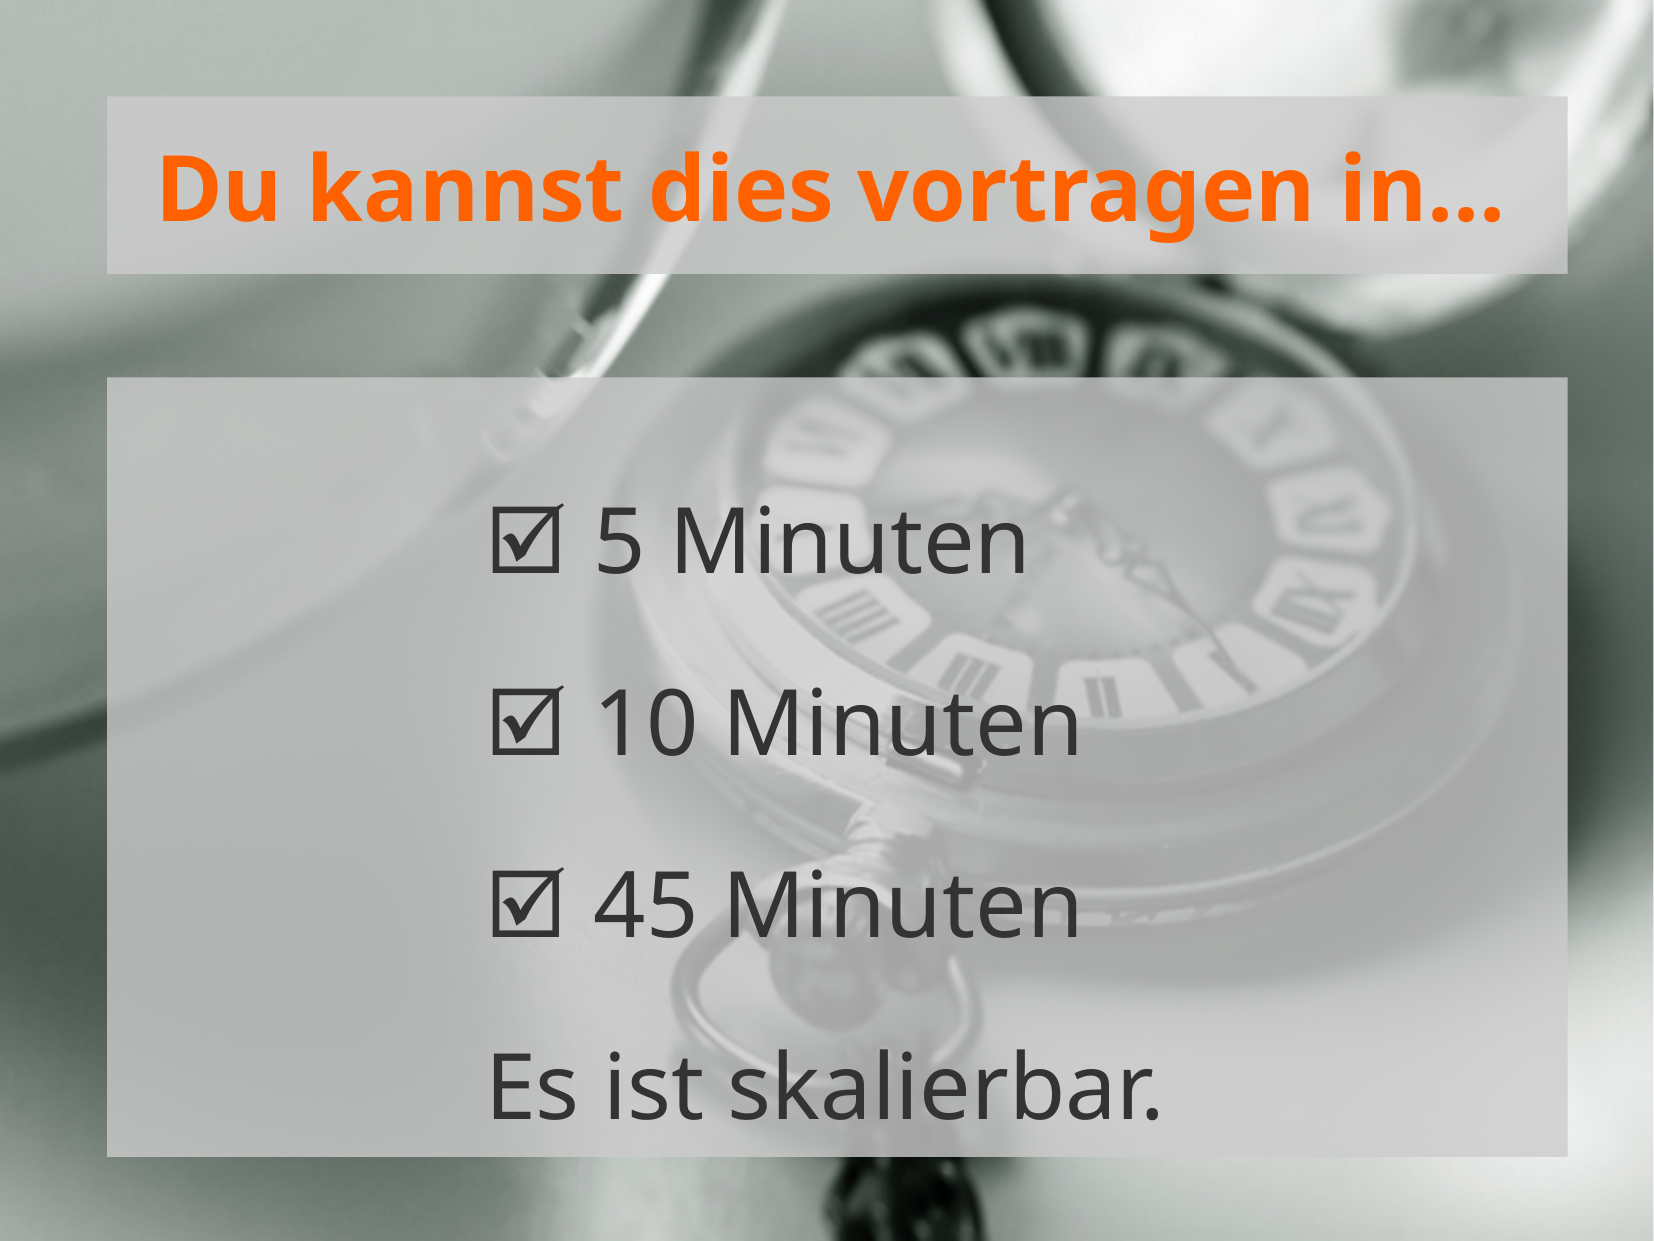

Du kannst dies vortragen in...
 5 Minuten
 10 Minuten
 45 Minuten
Es ist skalierbar.